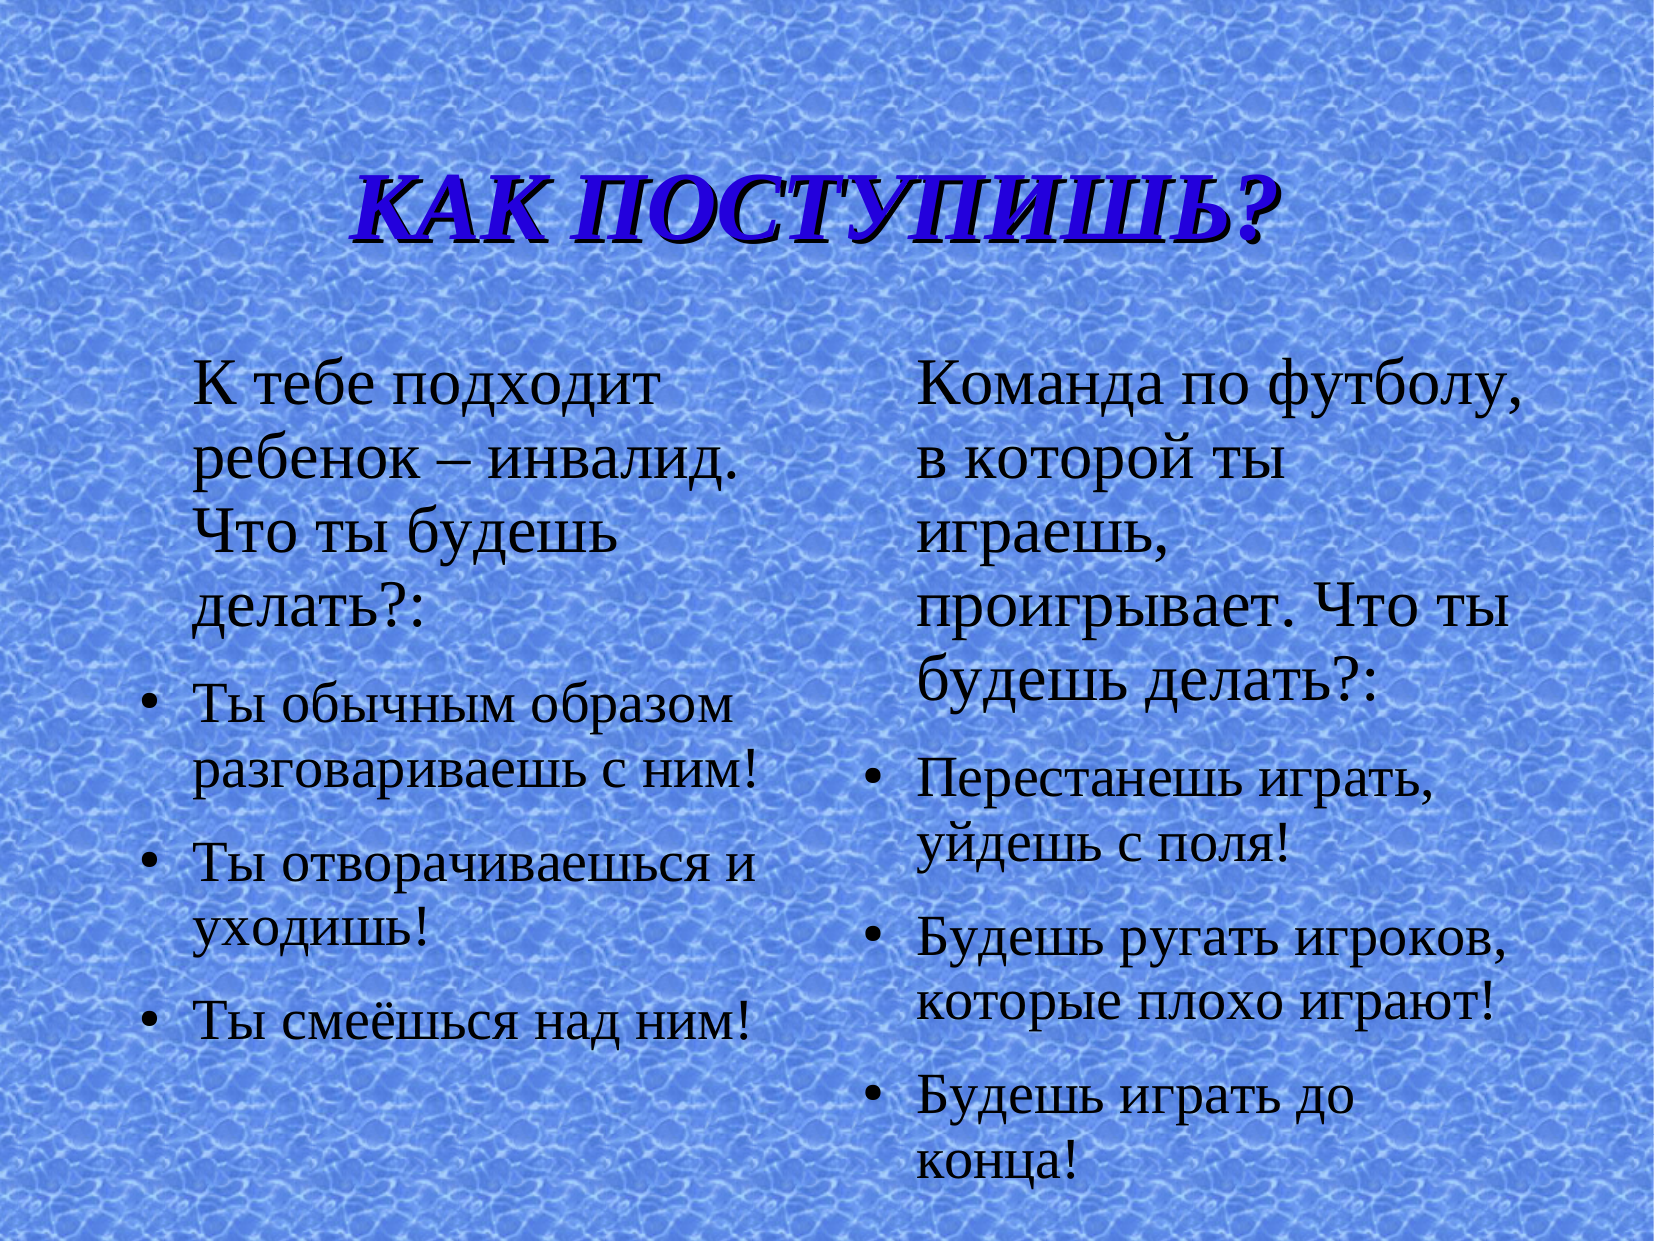

# КАК ПОСТУПИШЬ?
К тебе подходит ребенок – инвалид. Что ты будешь делать?:
Ты обычным образом разговариваешь с ним!
Ты отворачиваешься и уходишь!
Ты смеёшься над ним!
Команда по футболу, в которой ты играешь, проигрывает. Что ты будешь делать?:
Перестанешь играть, уйдешь с поля!
Будешь ругать игроков, которые плохо играют!
Будешь играть до конца!